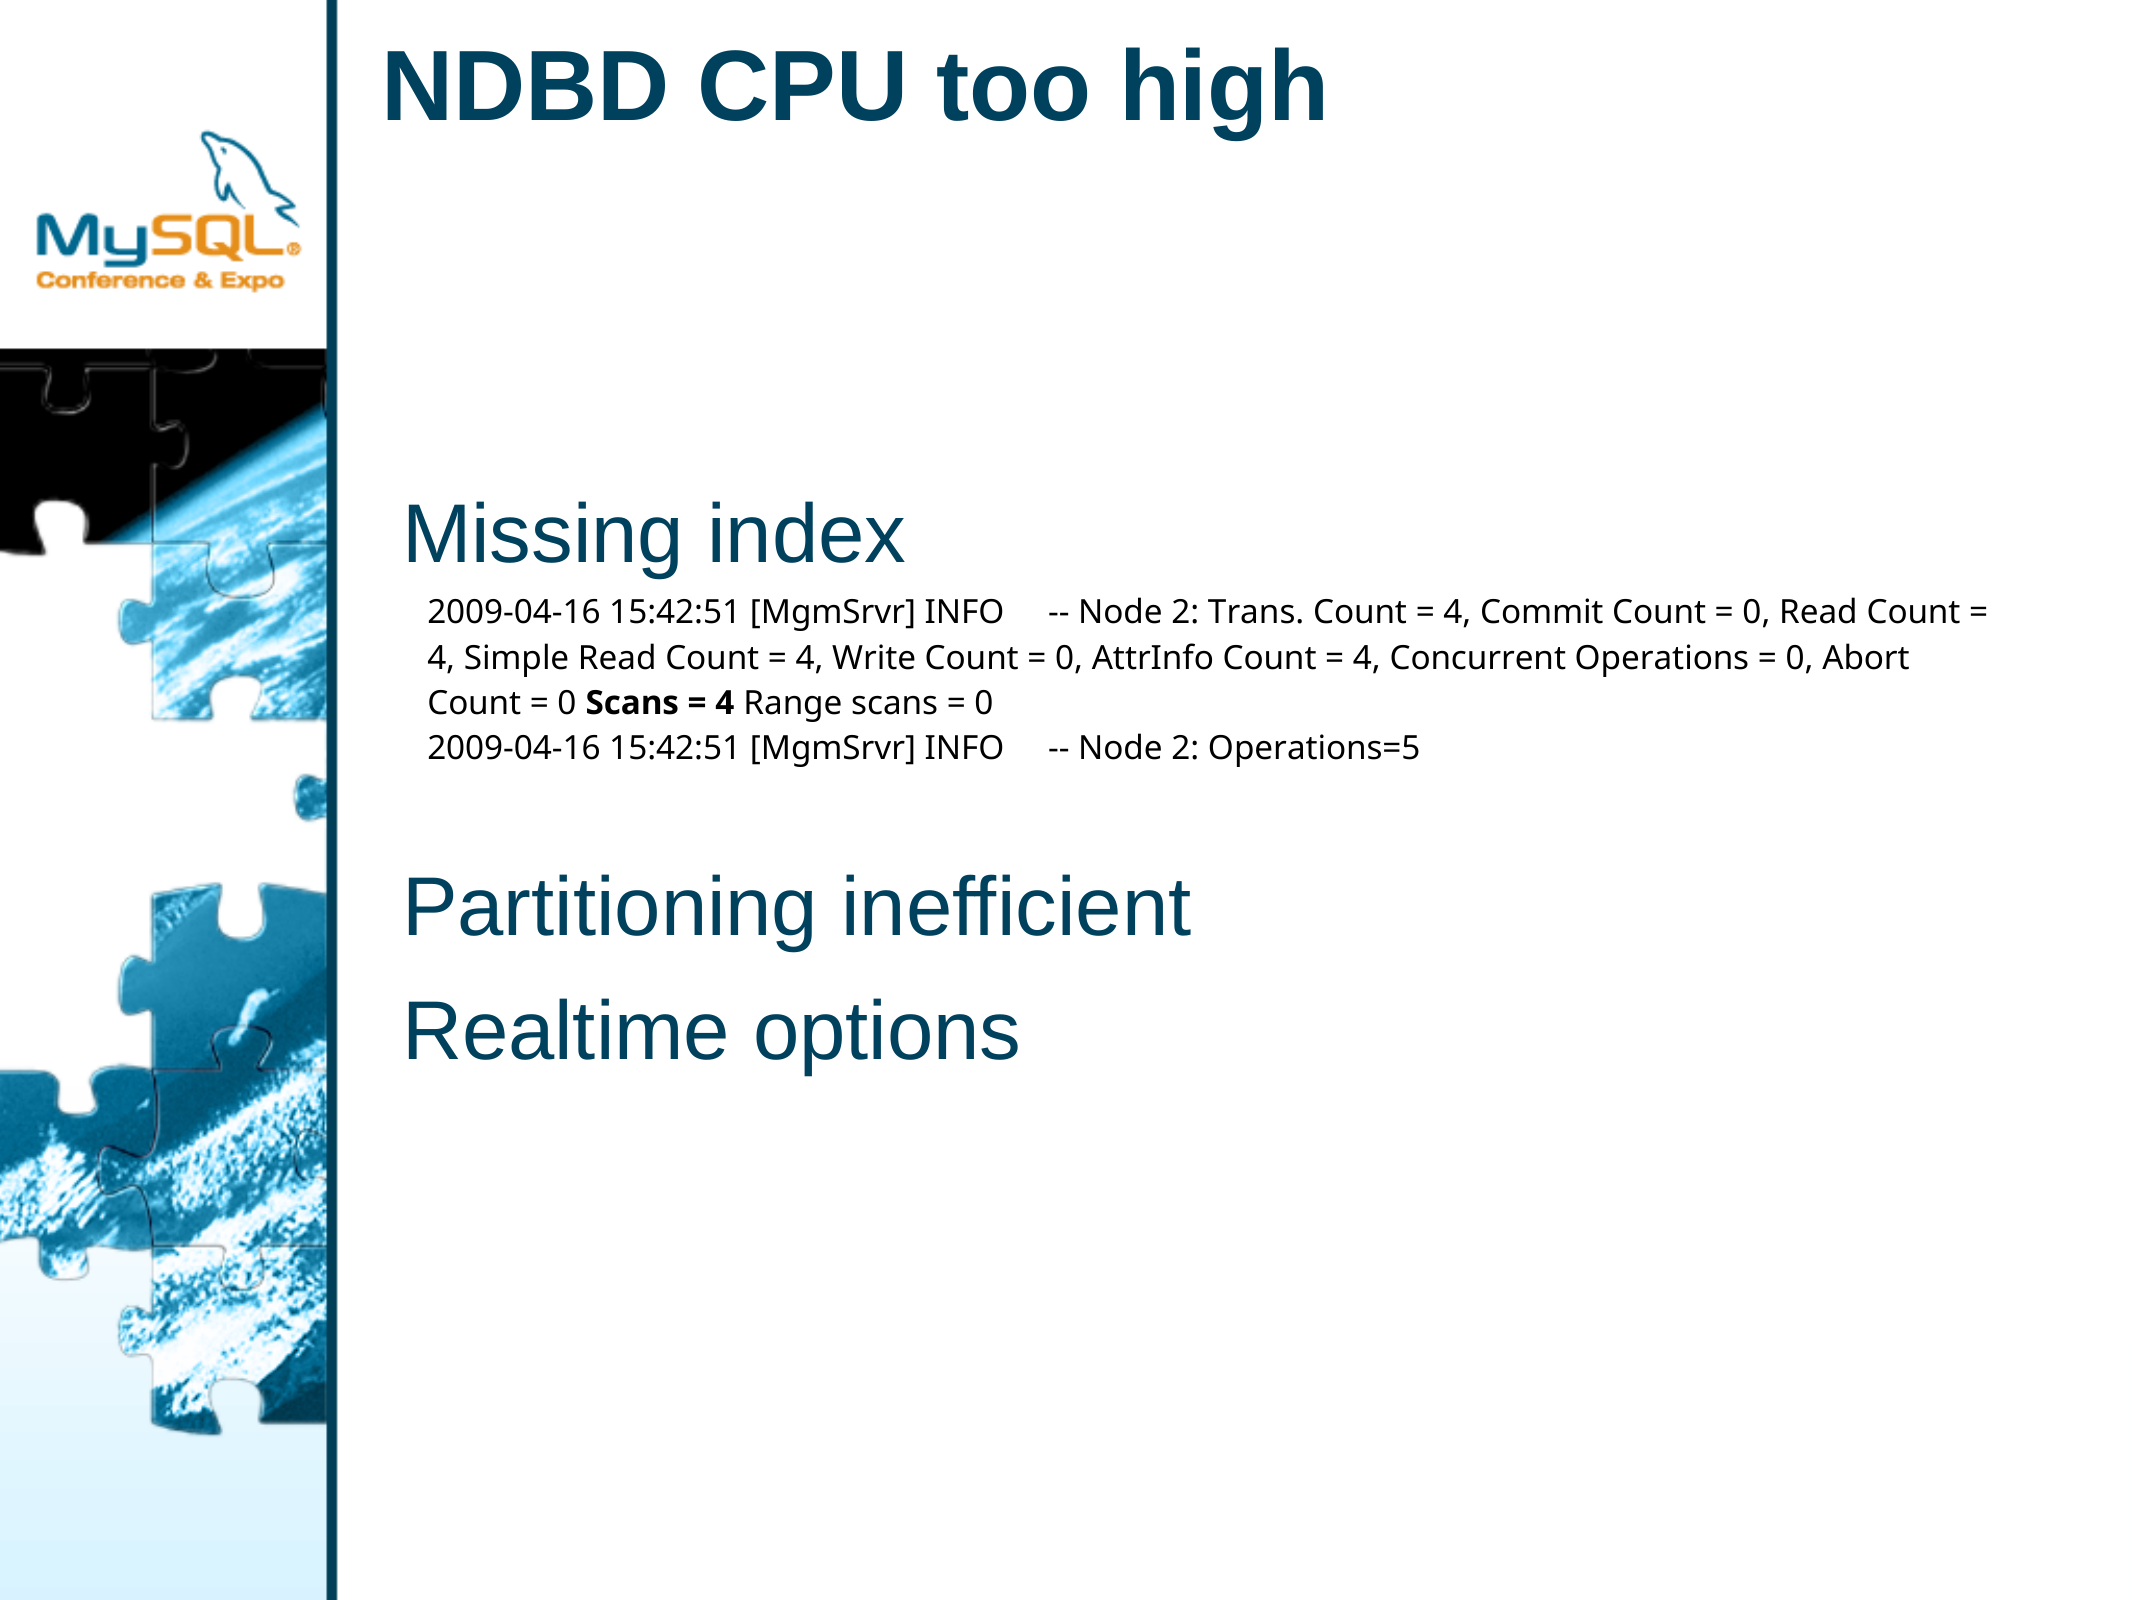

# NDBD CPU too high
Missing index
Partitioning inefficient
Realtime options
2009-04-16 15:42:51 [MgmSrvr] INFO -- Node 2: Trans. Count = 4, Commit Count = 0, Read Count = 4, Simple Read Count = 4, Write Count = 0, AttrInfo Count = 4, Concurrent Operations = 0, Abort Count = 0 Scans = 4 Range scans = 0
2009-04-16 15:42:51 [MgmSrvr] INFO -- Node 2: Operations=5